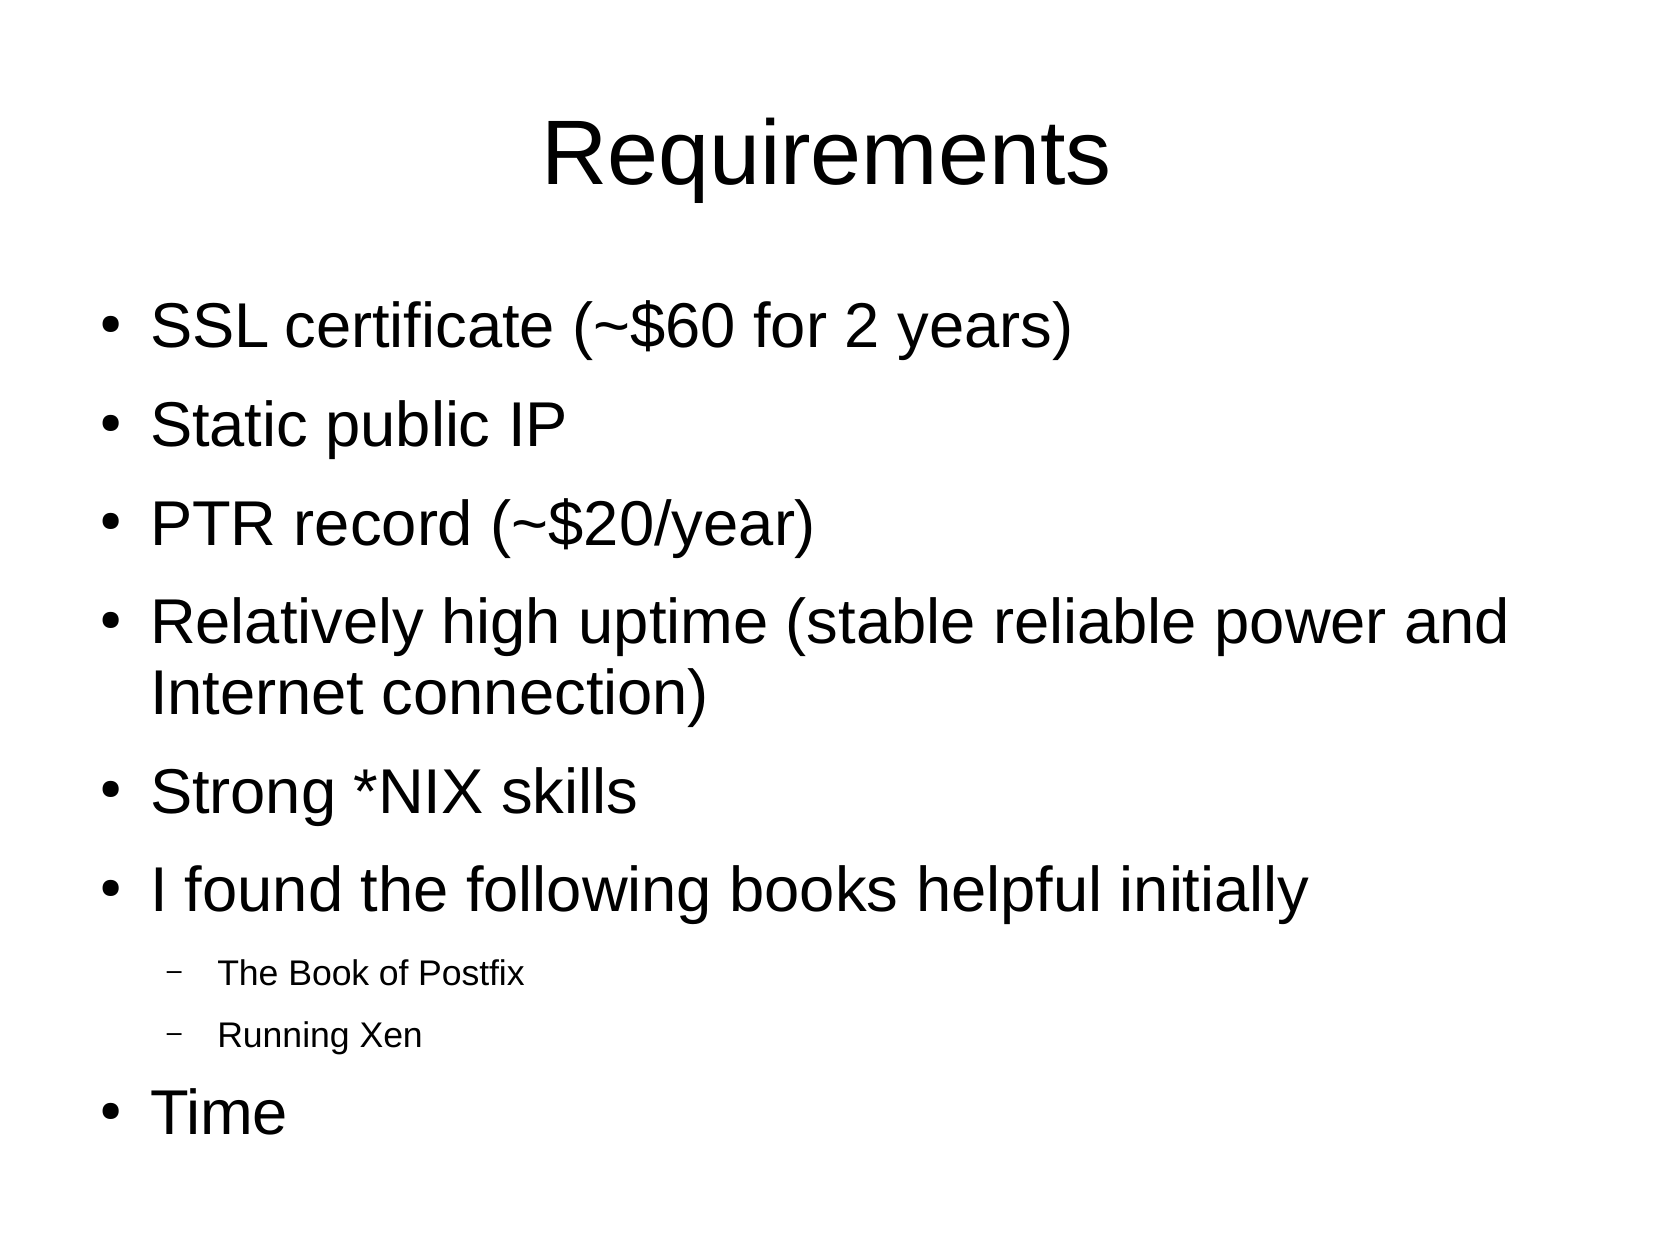

# Requirements
SSL certificate (~$60 for 2 years)
Static public IP
PTR record (~$20/year)
Relatively high uptime (stable reliable power and Internet connection)
Strong *NIX skills
I found the following books helpful initially
The Book of Postfix
Running Xen
Time